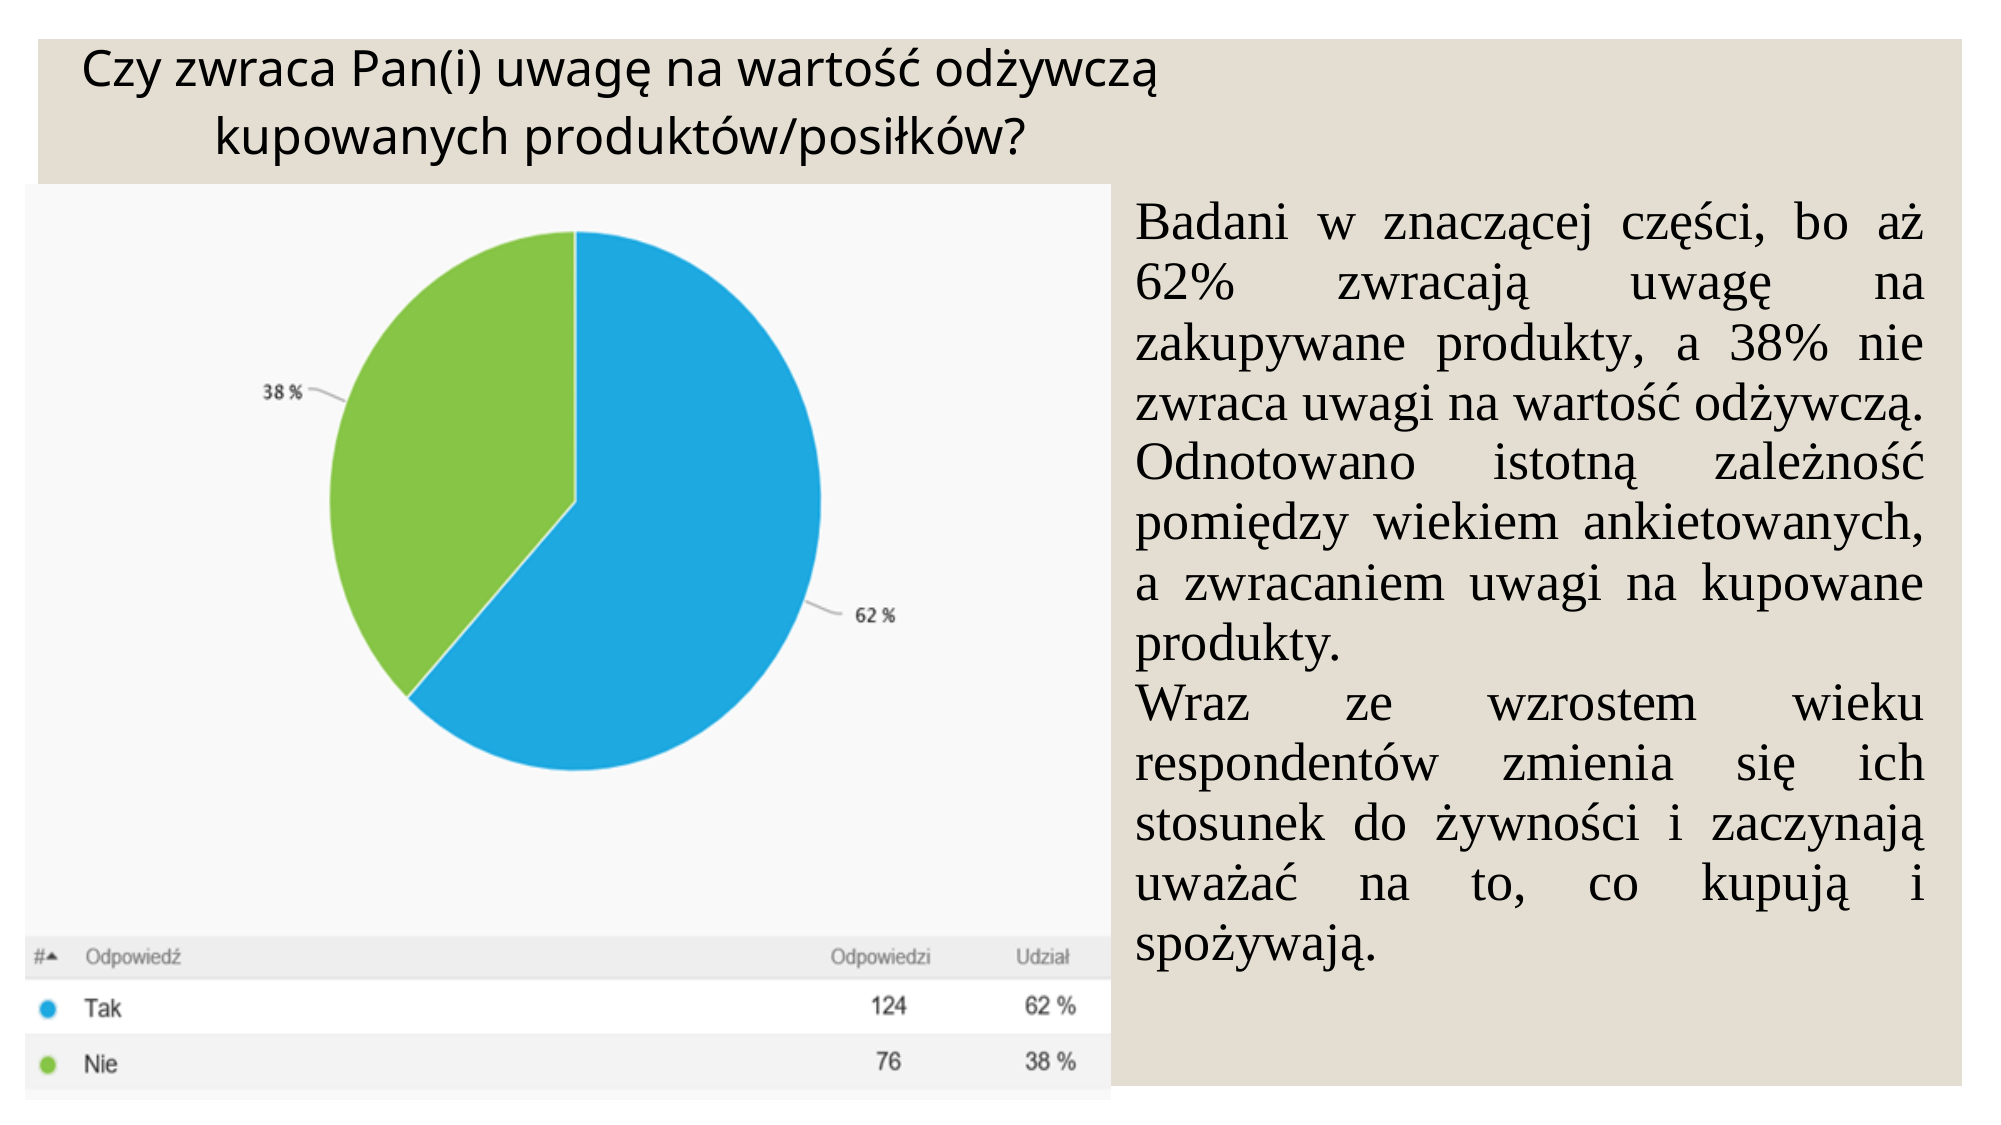

Czy zwraca Pan(i) uwagę na wartość odżywczą kupowanych produktów/posiłków?
Badani w znaczącej części, bo aż 62% zwracają uwagę na zakupywane produkty, a 38% nie zwraca uwagi na wartość odżywczą.
Odnotowano istotną zależność pomiędzy wiekiem ankietowanych, a zwracaniem uwagi na kupowane produkty.
Wraz ze wzrostem wieku respondentów zmienia się ich stosunek do żywności i zaczynają uważać na to, co kupują i spożywają.